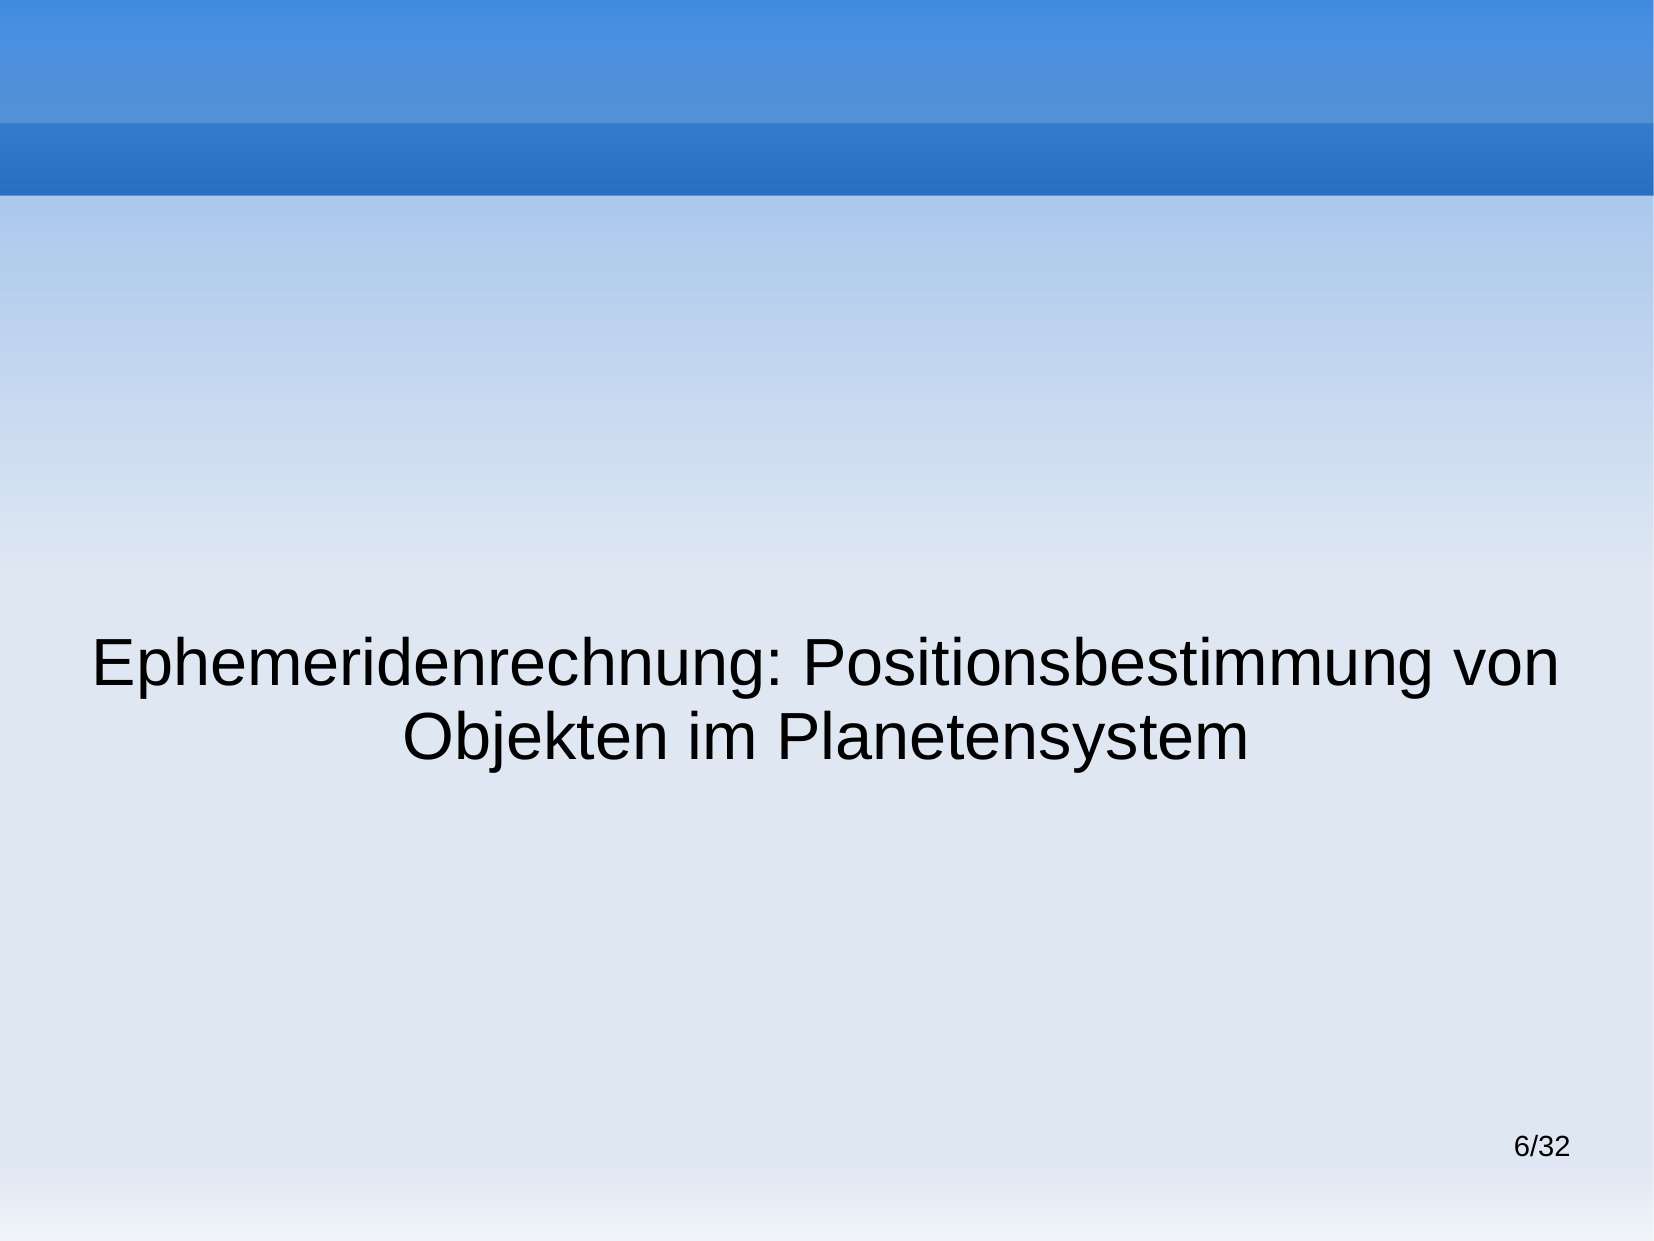

#
Ephemeridenrechnung: Positionsbestimmung von Objekten im Planetensystem
6